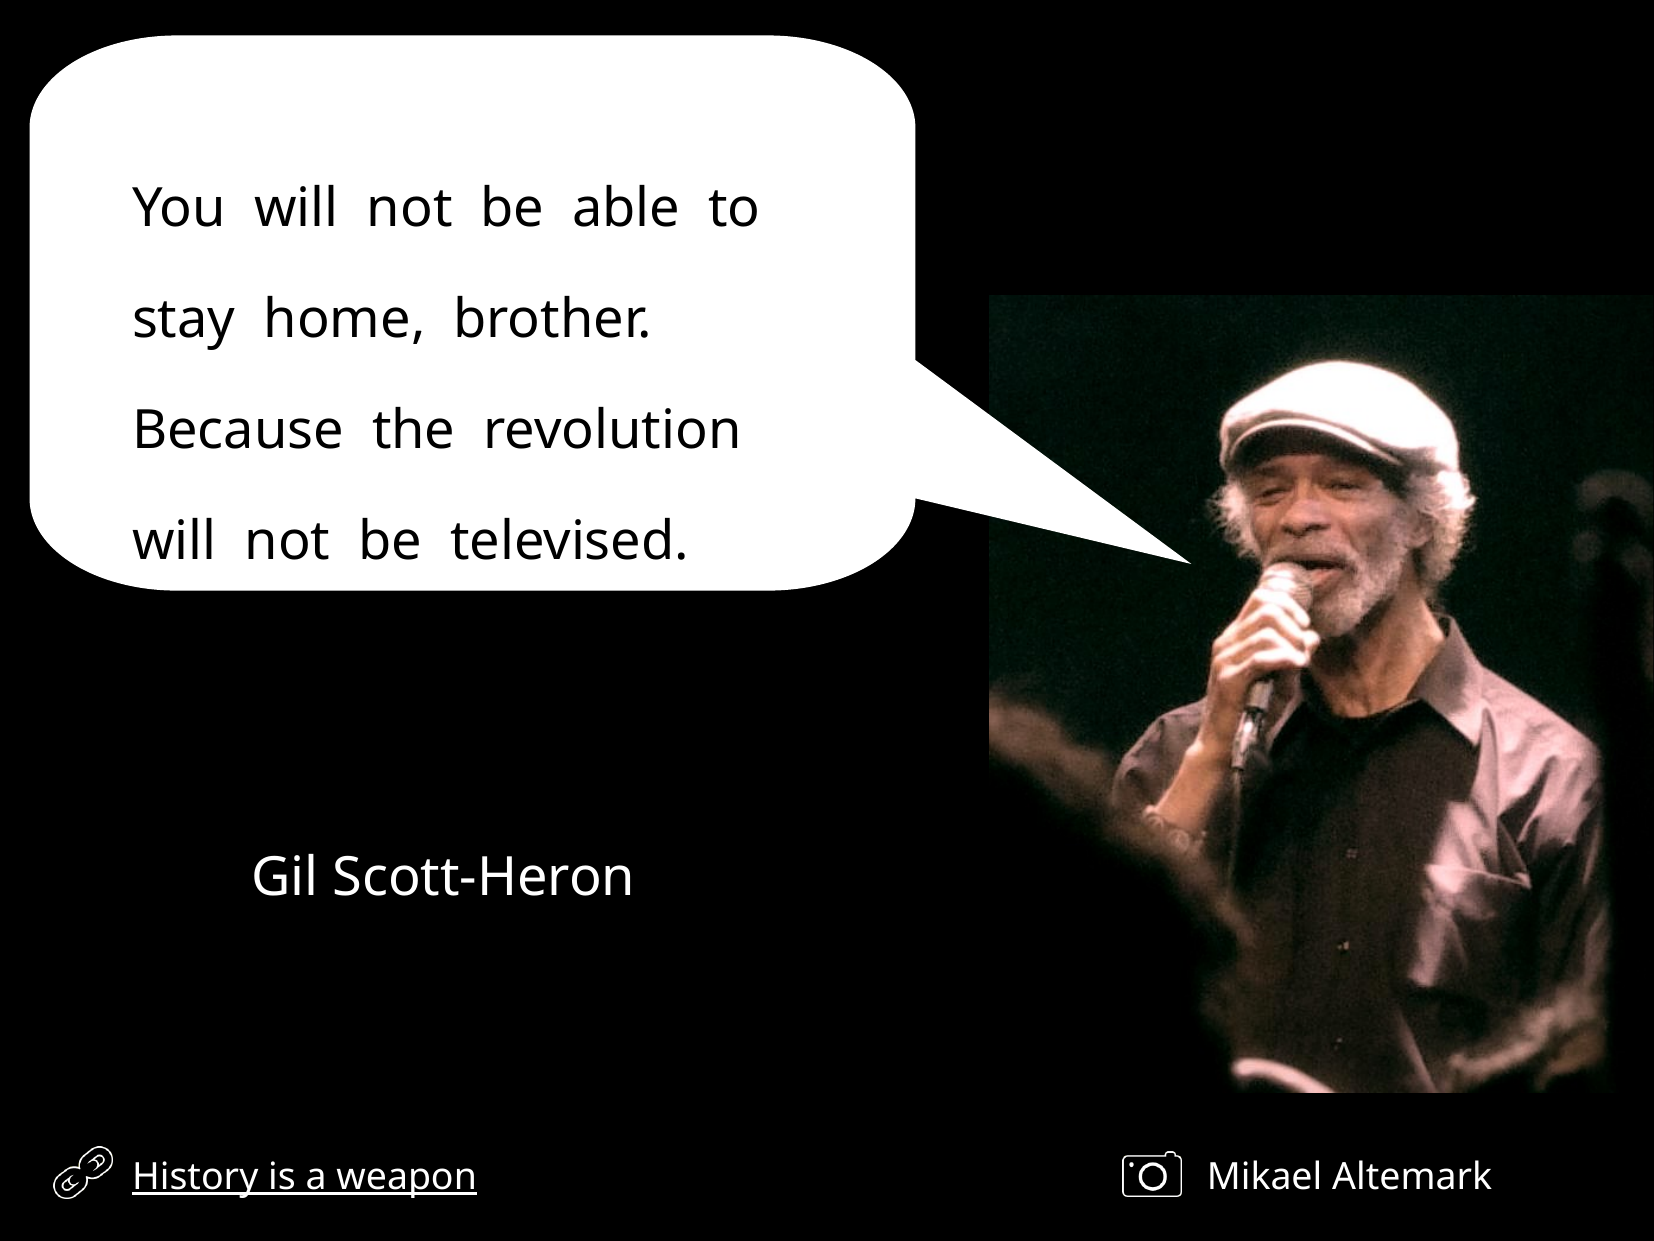

You will not be able to
stay home, brother.
Because the revolution
will not be televised.
Gil Scott-Heron
History is a weapon
Mikael Altemark